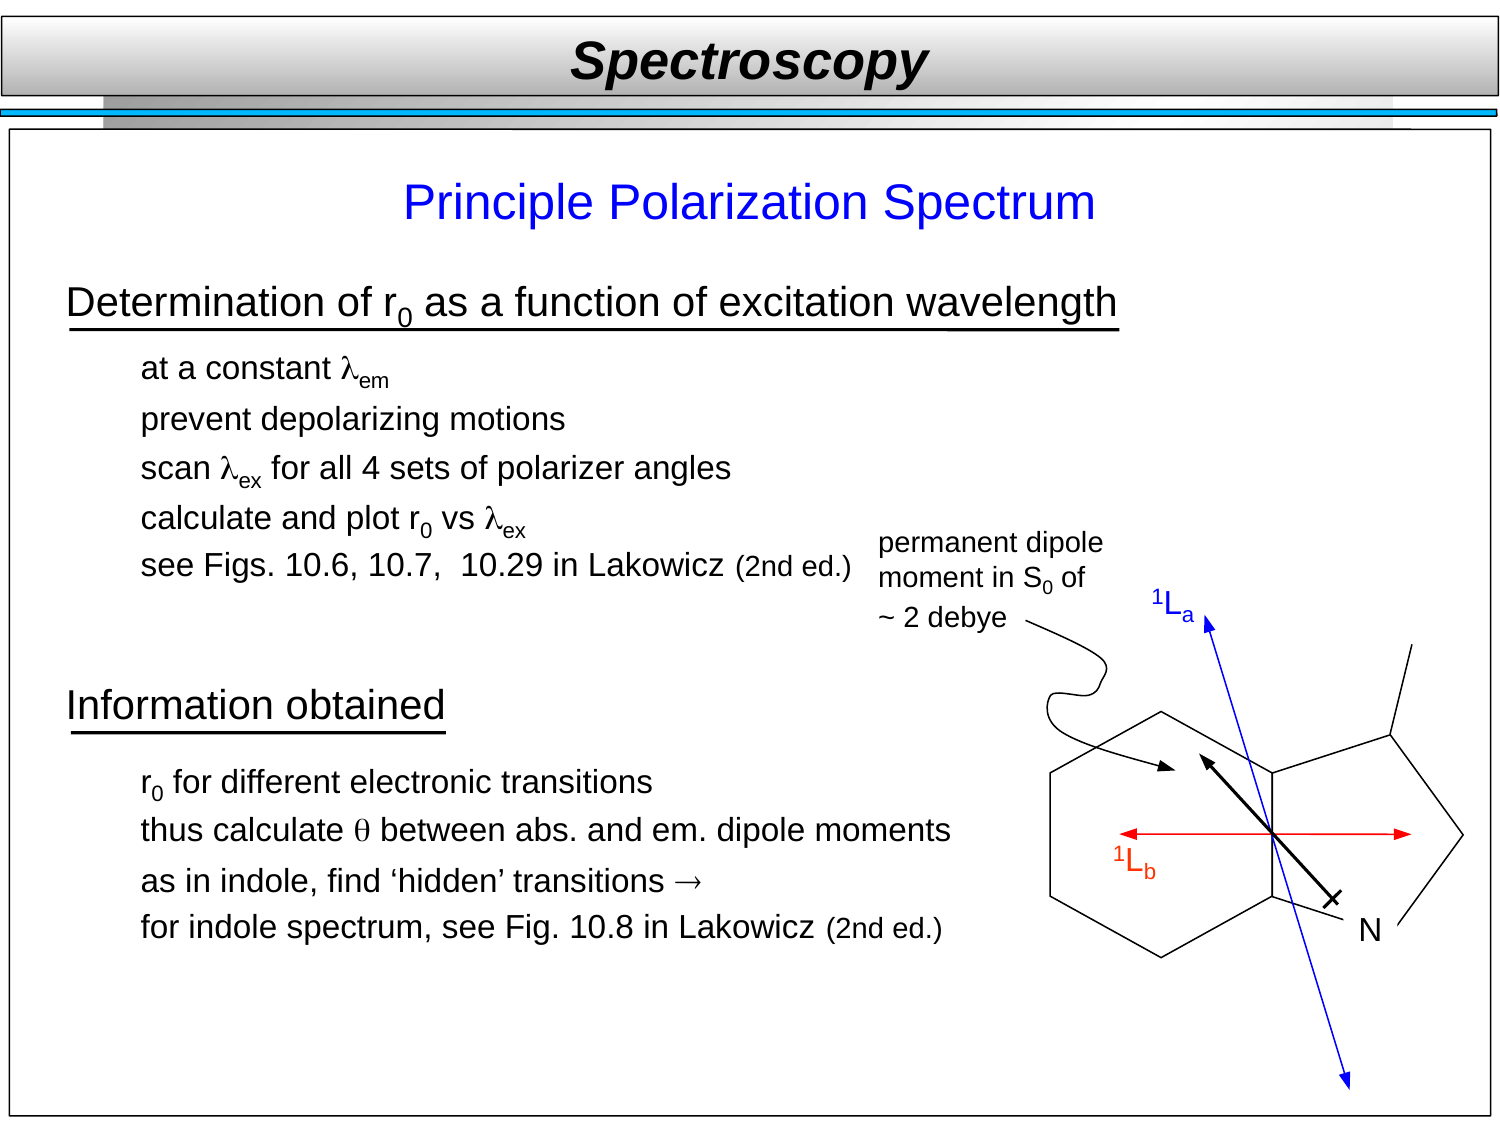

Spectroscopy
# Principle Polarization Spectrum
Determination of r0 as a function of excitation wavelength
at a constant em
prevent depolarizing motions
scan ex for all 4 sets of polarizer angles
calculate and plot r0 vs ex
permanent dipole
moment in S0 of
~ 2 debye
see Figs. 10.6, 10.7, 10.29 in Lakowicz (2nd ed.)
1La
N
Information obtained
r0 for different electronic transitions
thus calculate  between abs. and em. dipole moments
1Lb
as in indole, find ‘hidden’ transitions 
for indole spectrum, see Fig. 10.8 in Lakowicz (2nd ed.)